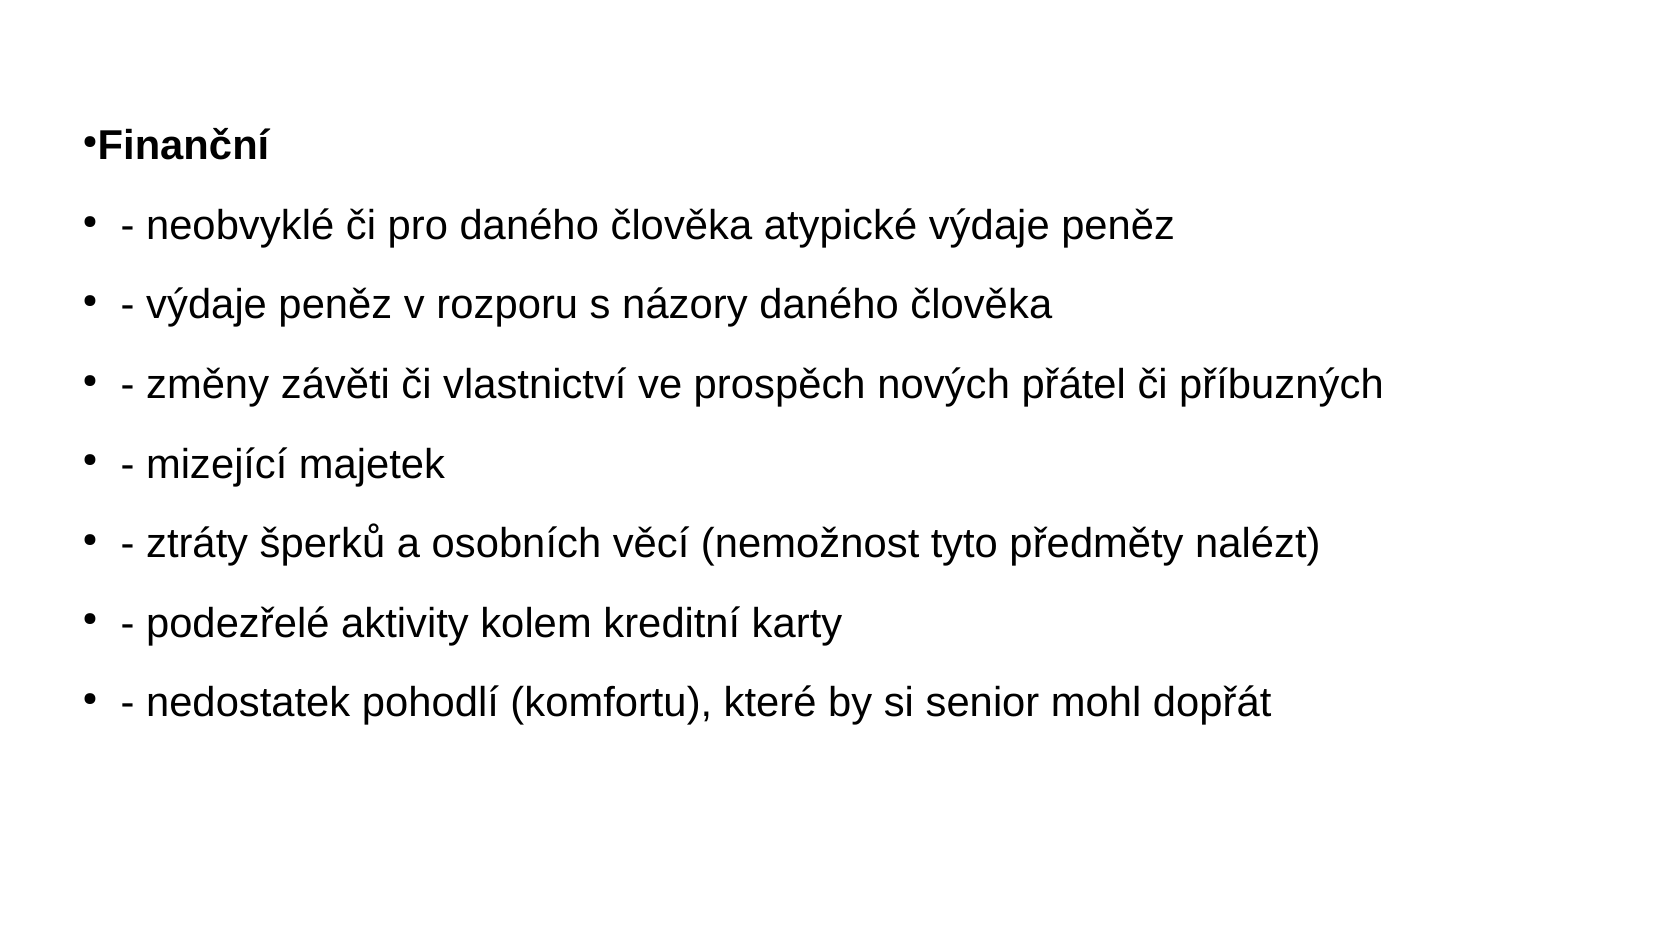

# Finanční
 - neobvyklé či pro daného člověka atypické výdaje peněz
 - výdaje peněz v rozporu s názory daného člověka
 - změny závěti či vlastnictví ve prospěch nových přátel či příbuzných
 - mizející majetek
 - ztráty šperků a osobních věcí (nemožnost tyto předměty nalézt)
 - podezřelé aktivity kolem kreditní karty
 - nedostatek pohodlí (komfortu), které by si senior mohl dopřát